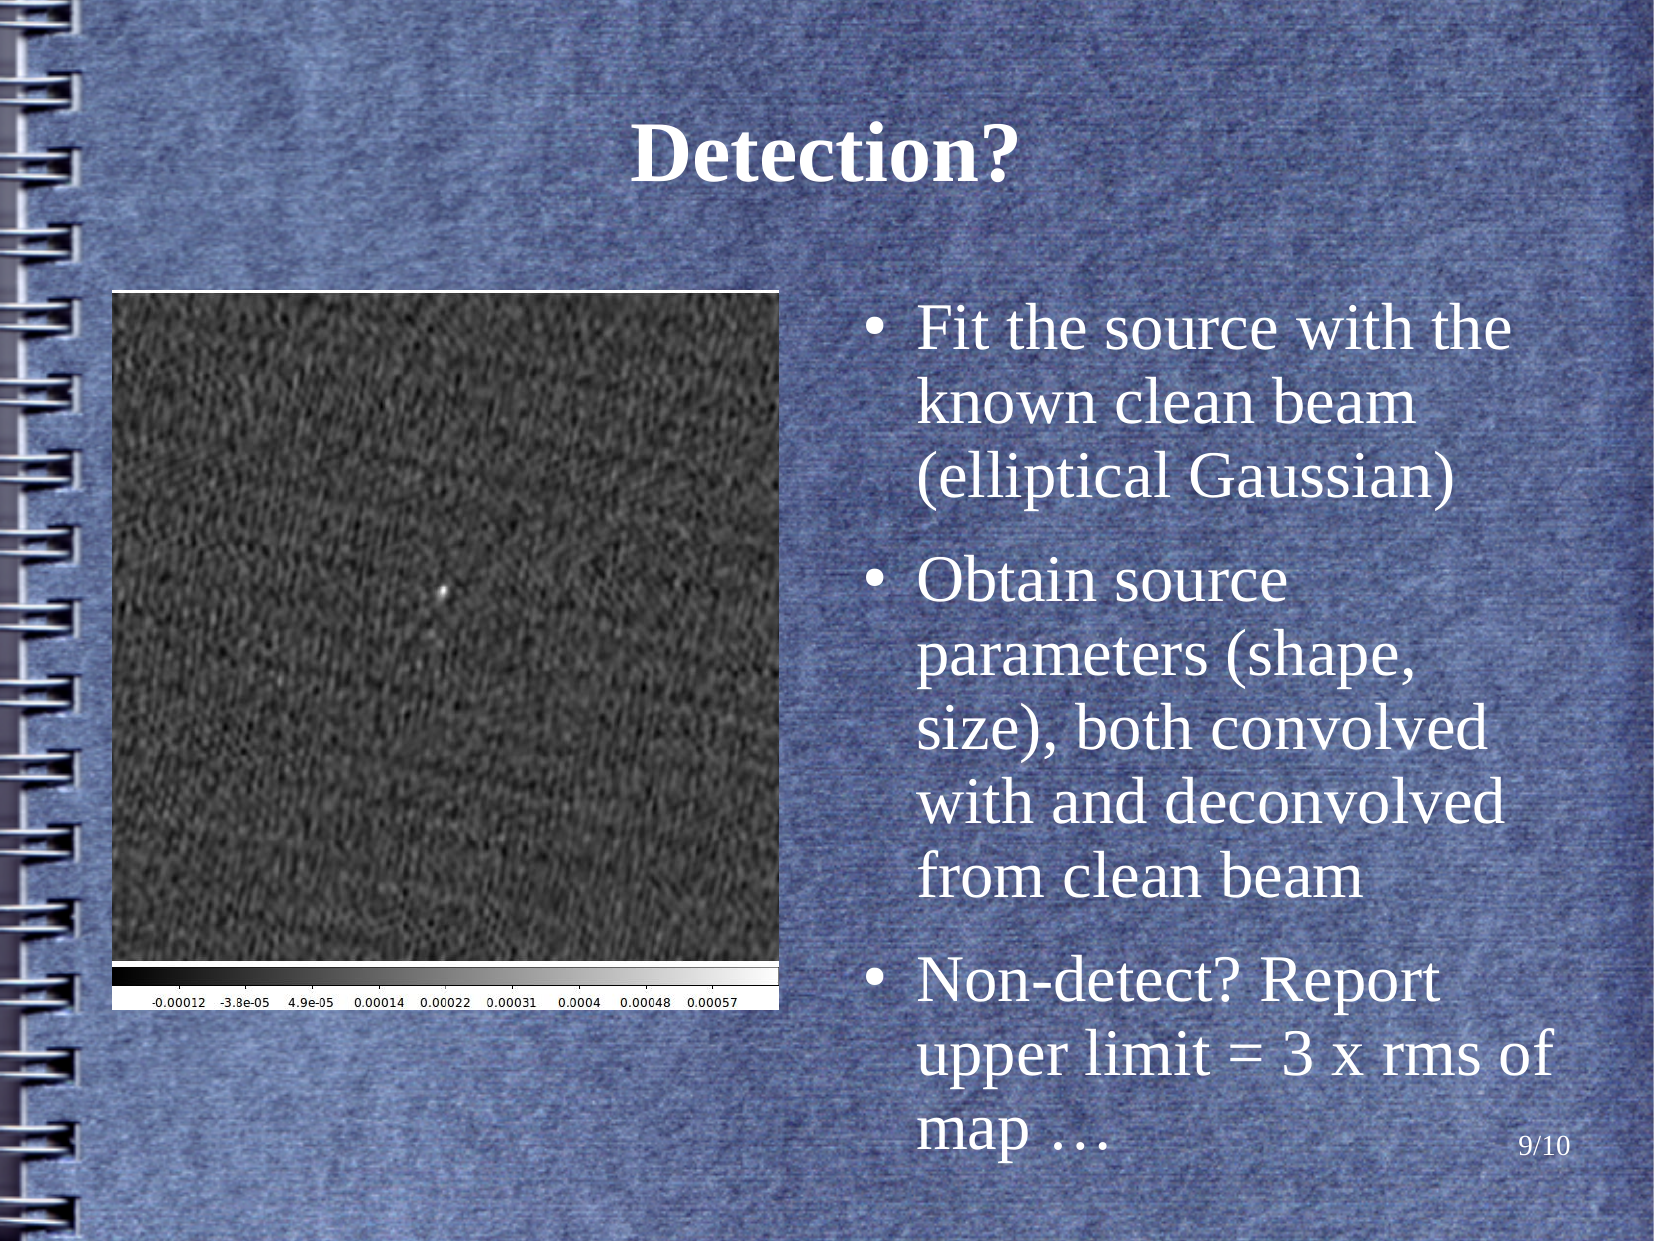

# Detection?
Fit the source with the known clean beam (elliptical Gaussian)
Obtain source parameters (shape, size), both convolved with and deconvolved from clean beam
Non-detect? Report upper limit = 3 x rms of map …
9